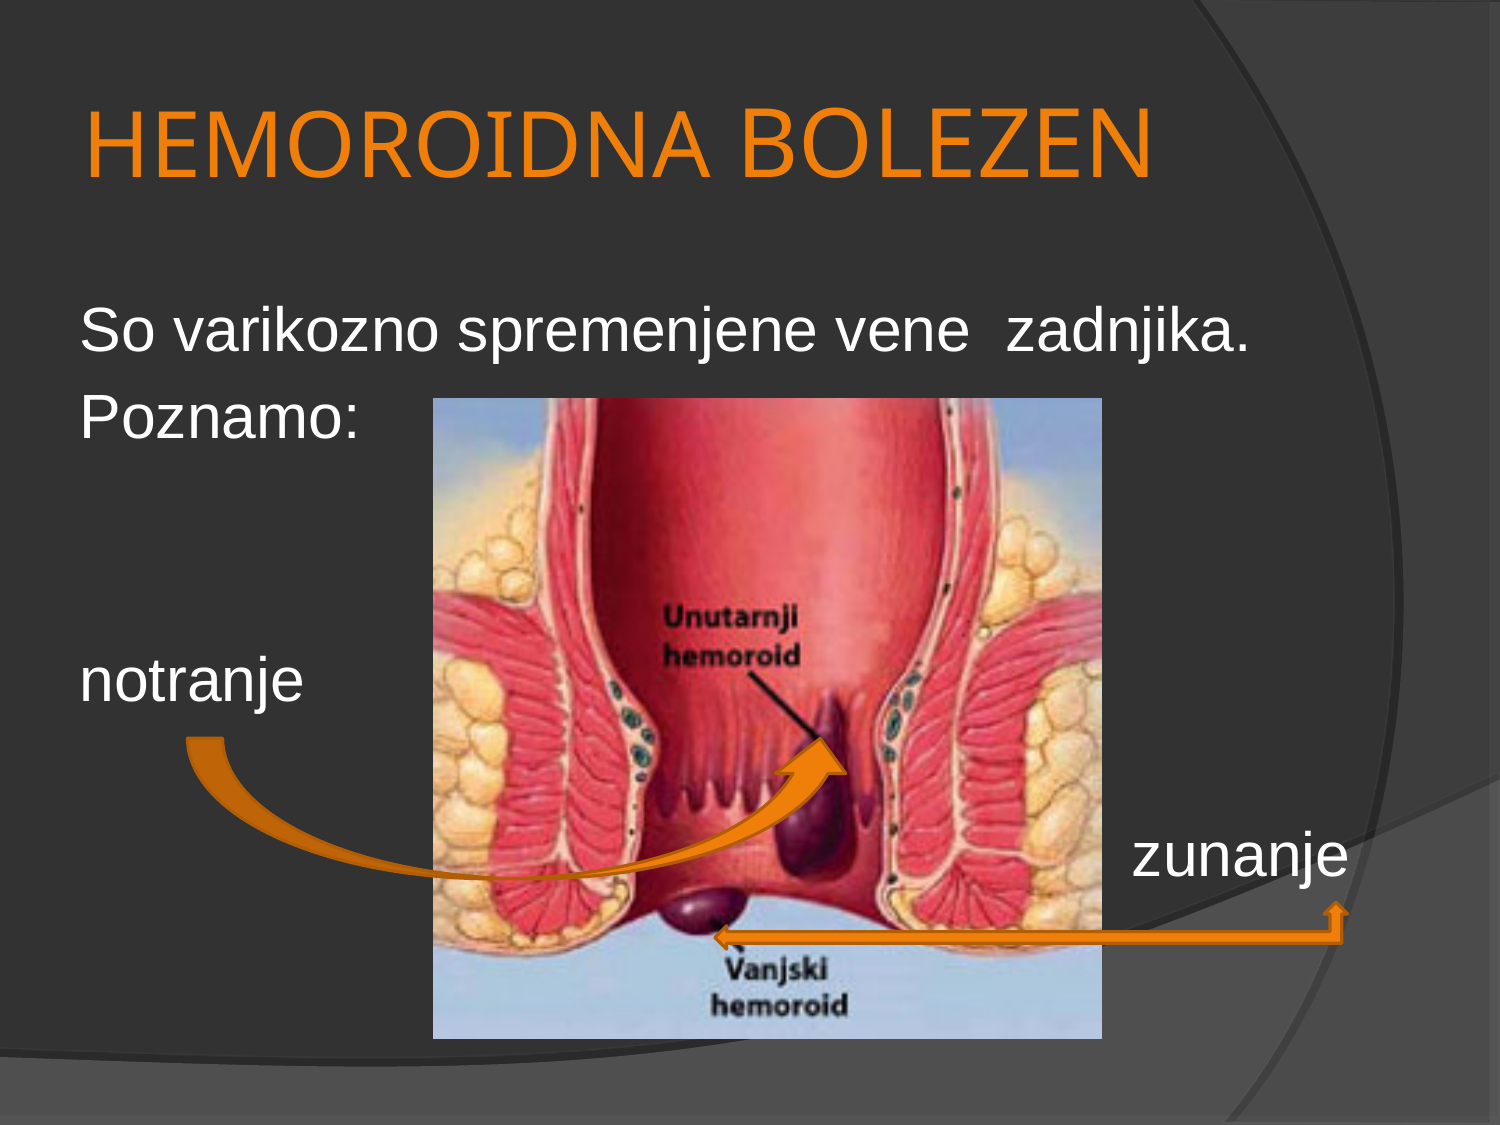

# HEMOROIDNA BOLEZEN
So varikozno spremenjene vene zadnjika.
Poznamo:
notranje
 zunanje